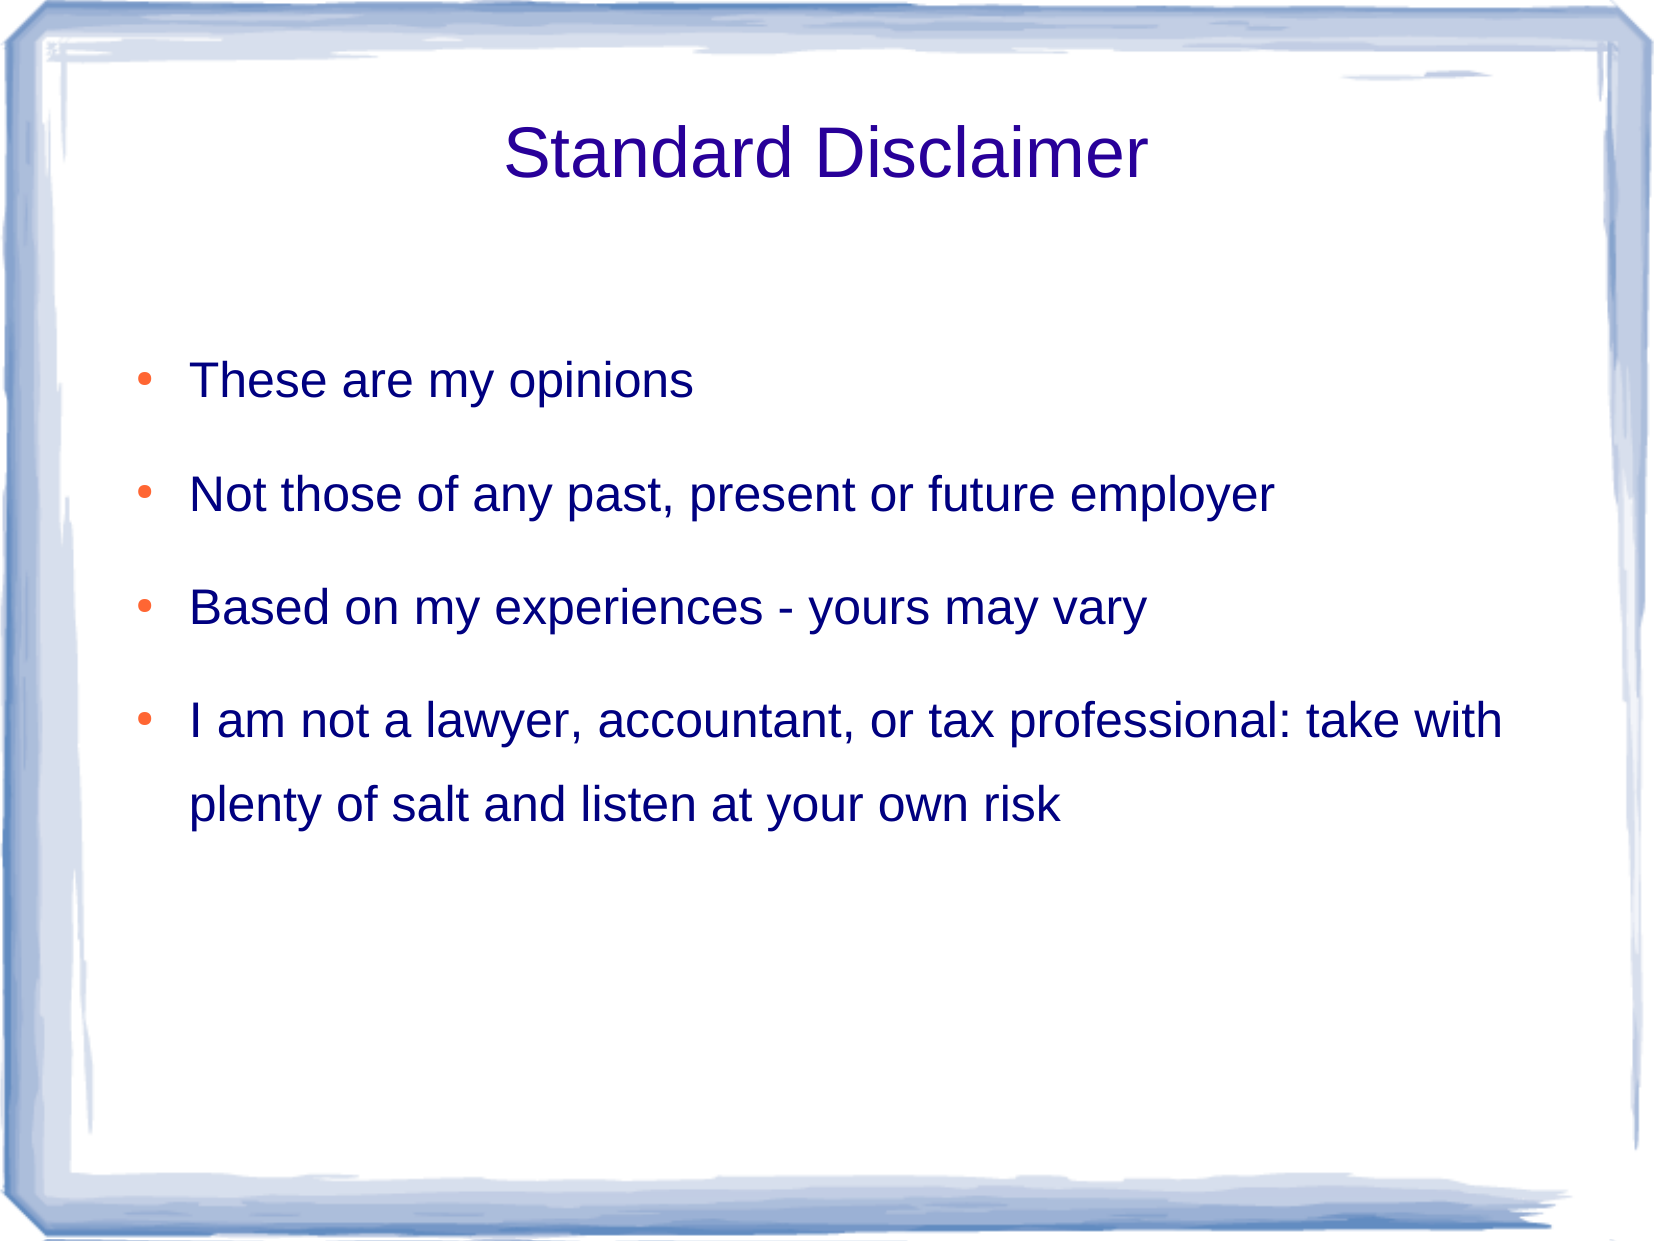

# Standard Disclaimer
These are my opinions
Not those of any past, present or future employer
Based on my experiences - yours may vary
I am not a lawyer, accountant, or tax professional: take with plenty of salt and listen at your own risk